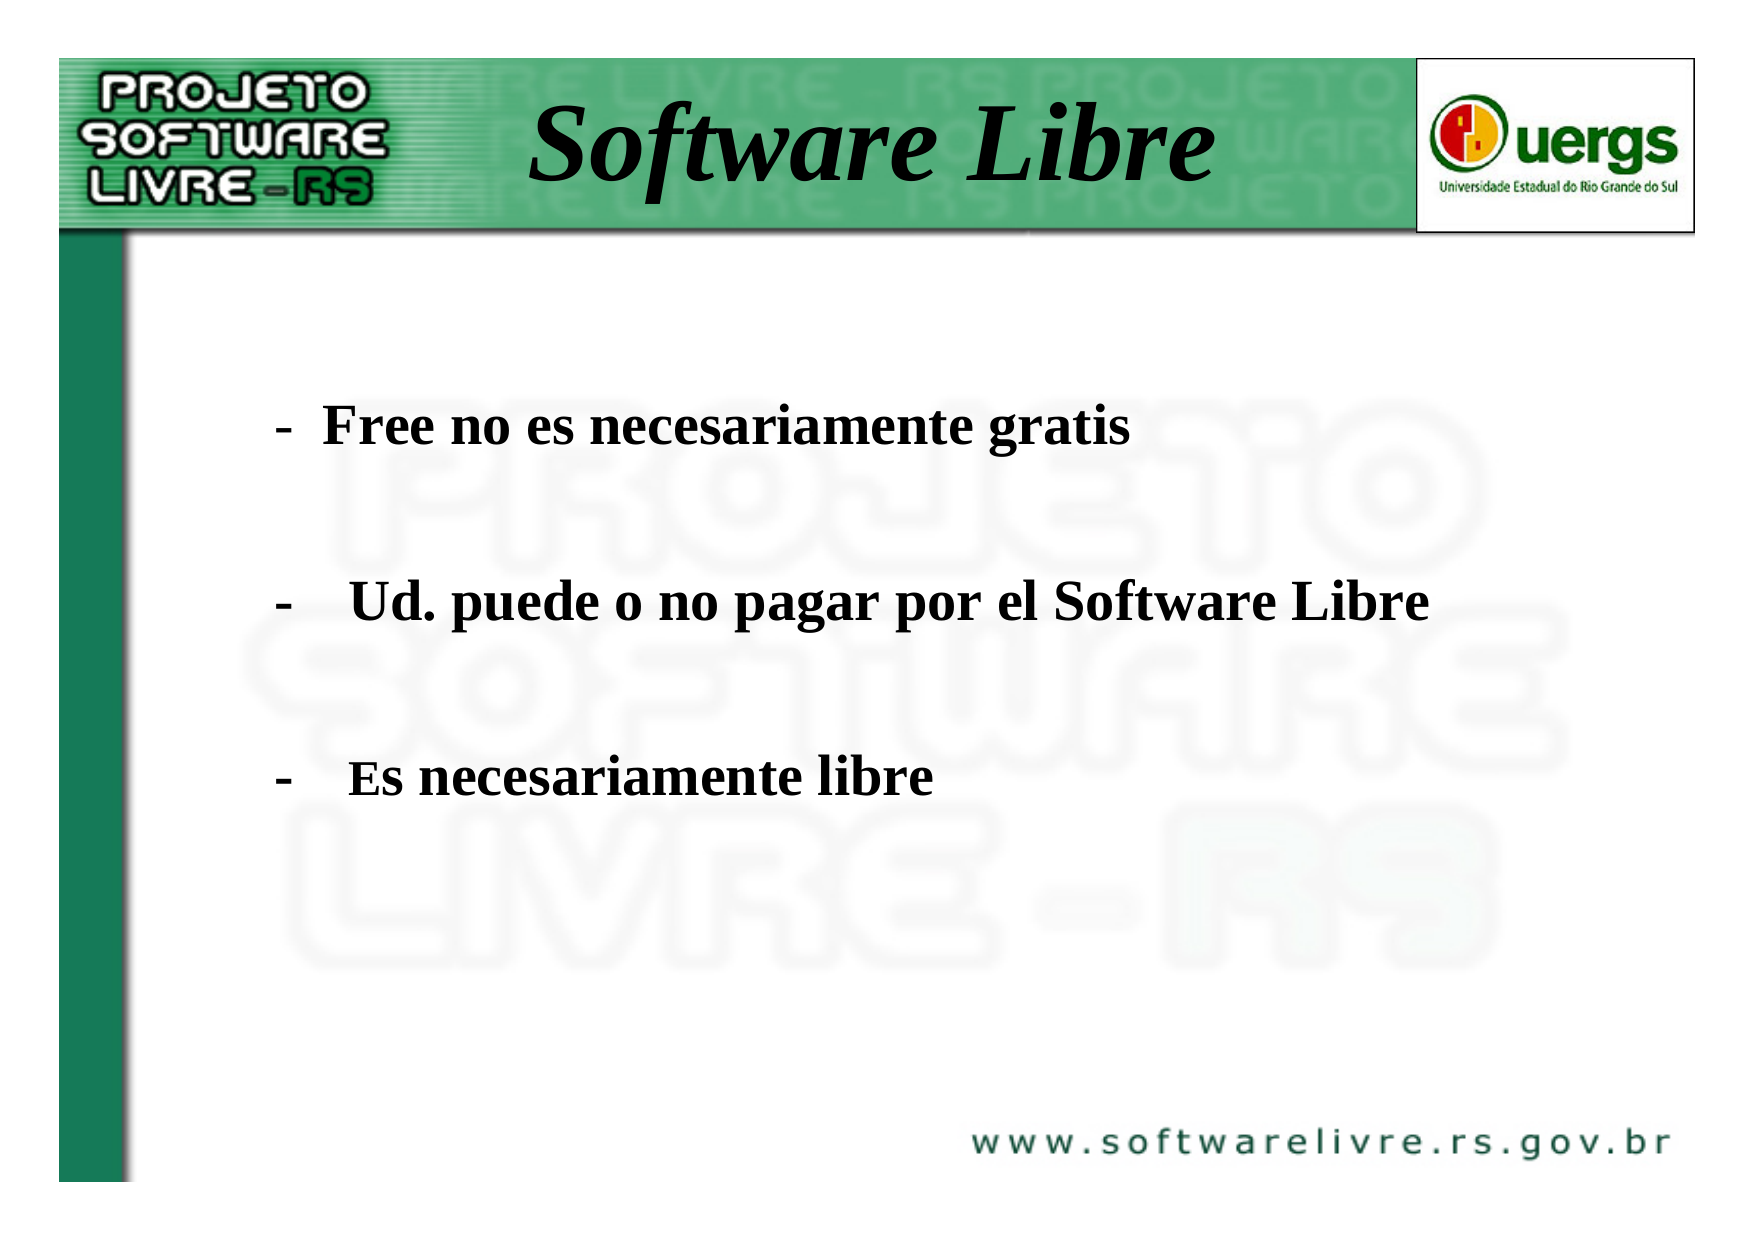

Software Libre
- Free no es necesariamente gratis
-	Ud. puede o no pagar por el Software Libre
-	Es necesariamente libre